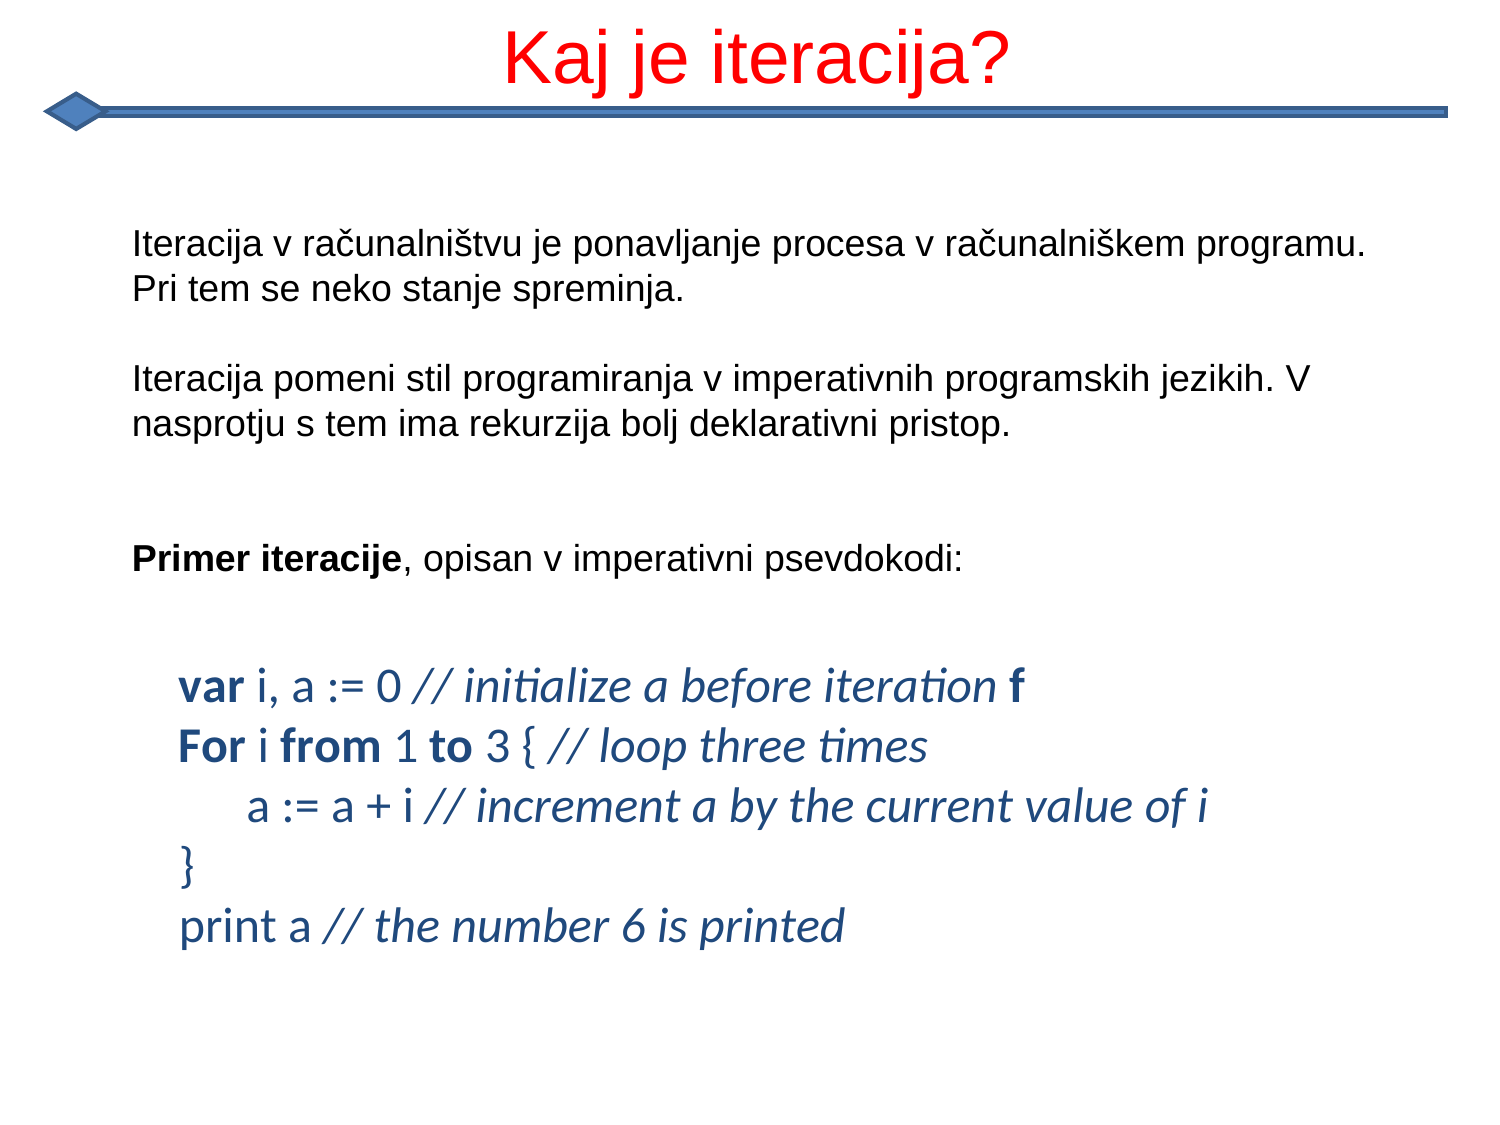

# Kaj je iteracija?
Iteracija v računalništvu je ponavljanje procesa v računalniškem programu. Pri tem se neko stanje spreminja.
Iteracija pomeni stil programiranja v imperativnih programskih jezikih. V nasprotju s tem ima rekurzija bolj deklarativni pristop.
Primer iteracije, opisan v imperativni psevdokodi:
var i, a := 0 // initialize a before iteration f
For i from 1 to 3 { // loop three times
 a := a + i // increment a by the current value of i
}
print a // the number 6 is printed